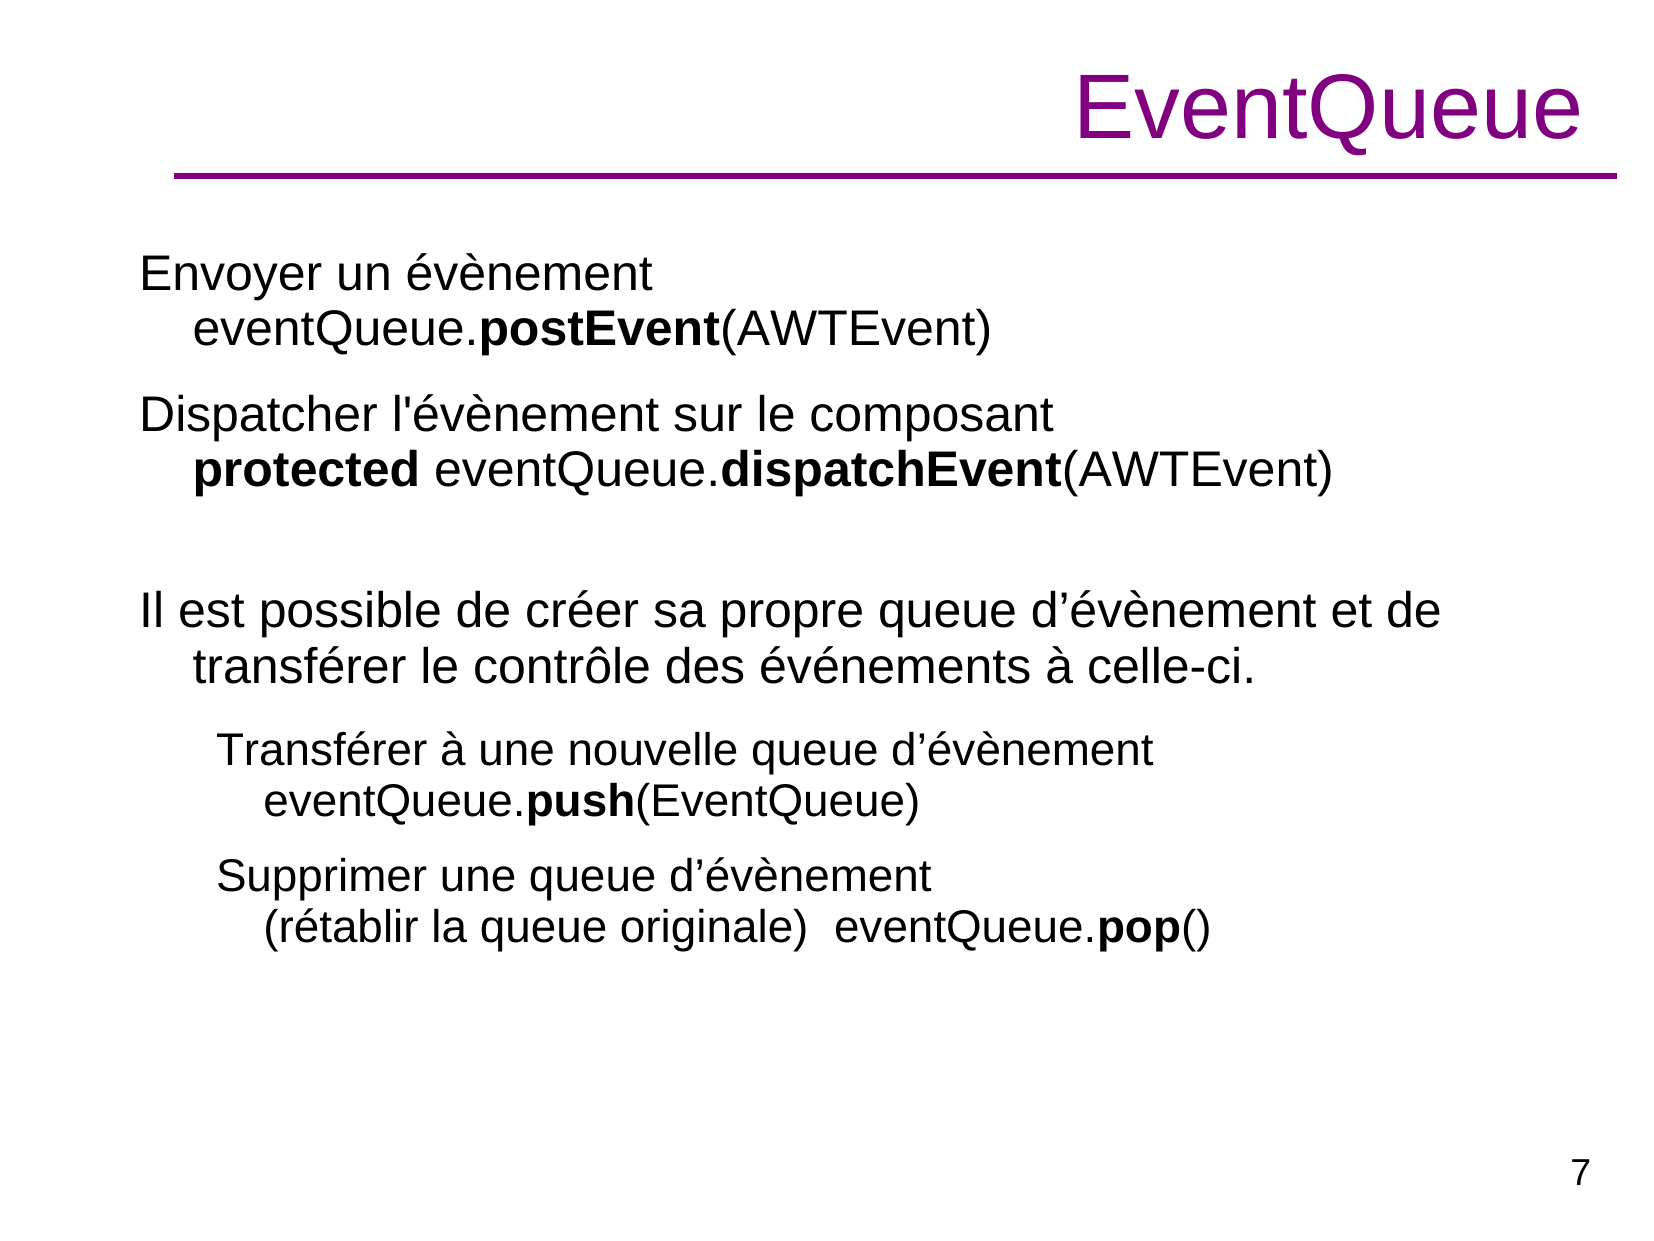

# EventQueue
Envoyer un évènement
eventQueue.postEvent(AWTEvent)
Dispatcher l'évènement sur le composant
protected eventQueue.dispatchEvent(AWTEvent)
Il est possible de créer sa propre queue d’évènement et de transférer le contrôle des événements à celle-ci.
Transférer à une nouvelle queue d’évènement
eventQueue.push(EventQueue)
Supprimer une queue d’évènement
(rétablir la queue originale) eventQueue.pop()